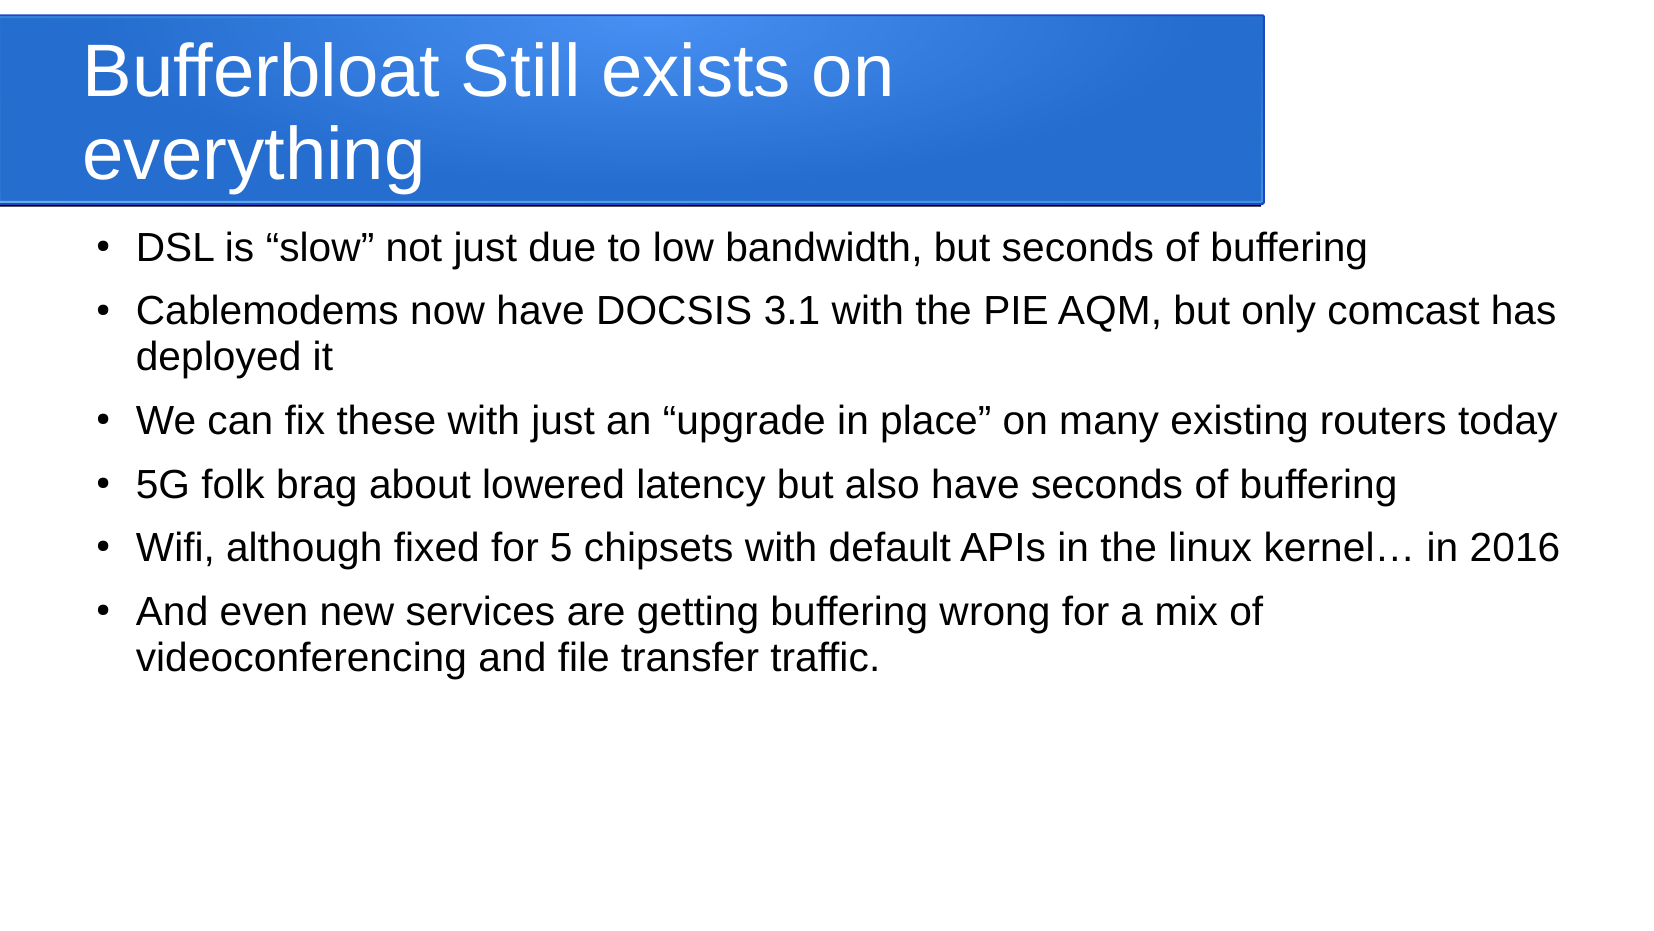

# Bufferbloat Still exists on everything
DSL is “slow” not just due to low bandwidth, but seconds of buffering
Cablemodems now have DOCSIS 3.1 with the PIE AQM, but only comcast has deployed it
We can fix these with just an “upgrade in place” on many existing routers today
5G folk brag about lowered latency but also have seconds of buffering
Wifi, although fixed for 5 chipsets with default APIs in the linux kernel… in 2016
And even new services are getting buffering wrong for a mix of videoconferencing and file transfer traffic.